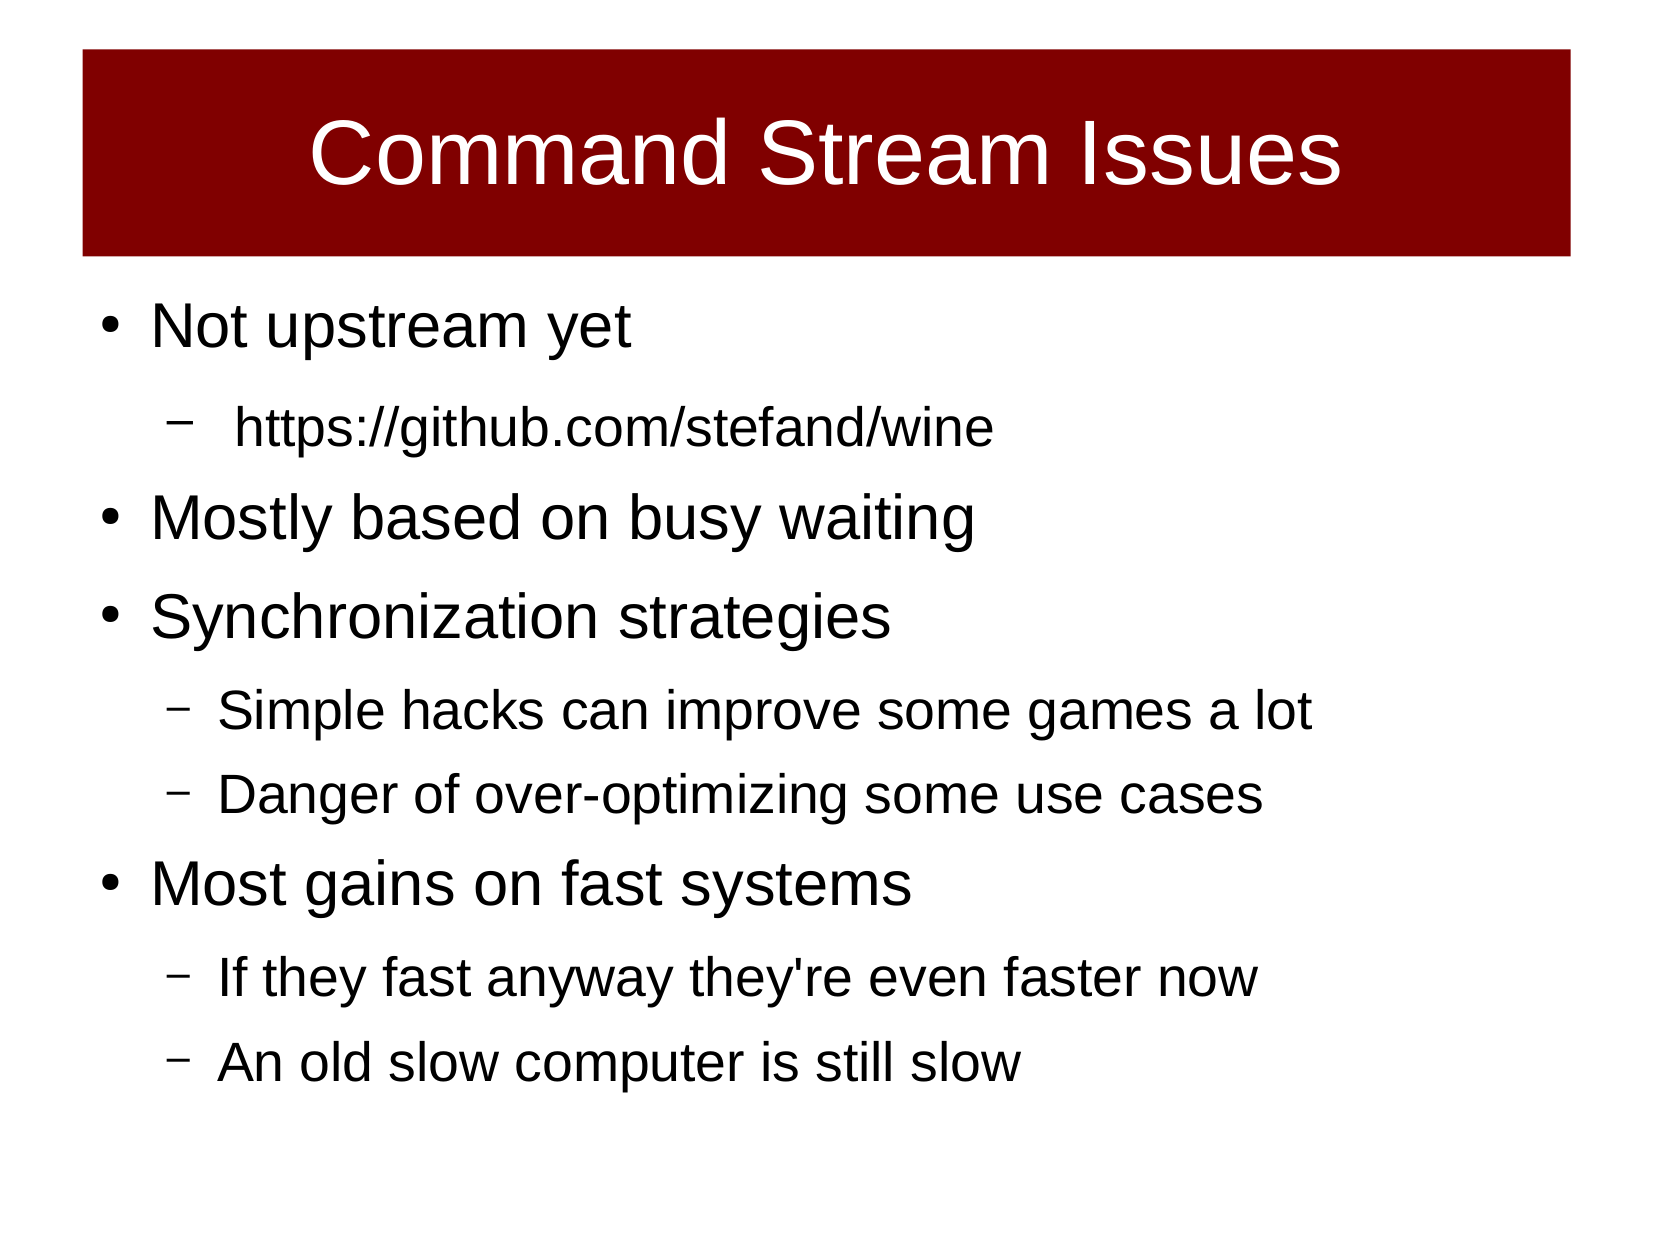

# Command Stream Issues
Not upstream yet
 https://github.com/stefand/wine
Mostly based on busy waiting
Synchronization strategies
Simple hacks can improve some games a lot
Danger of over-optimizing some use cases
Most gains on fast systems
If they fast anyway they're even faster now
An old slow computer is still slow